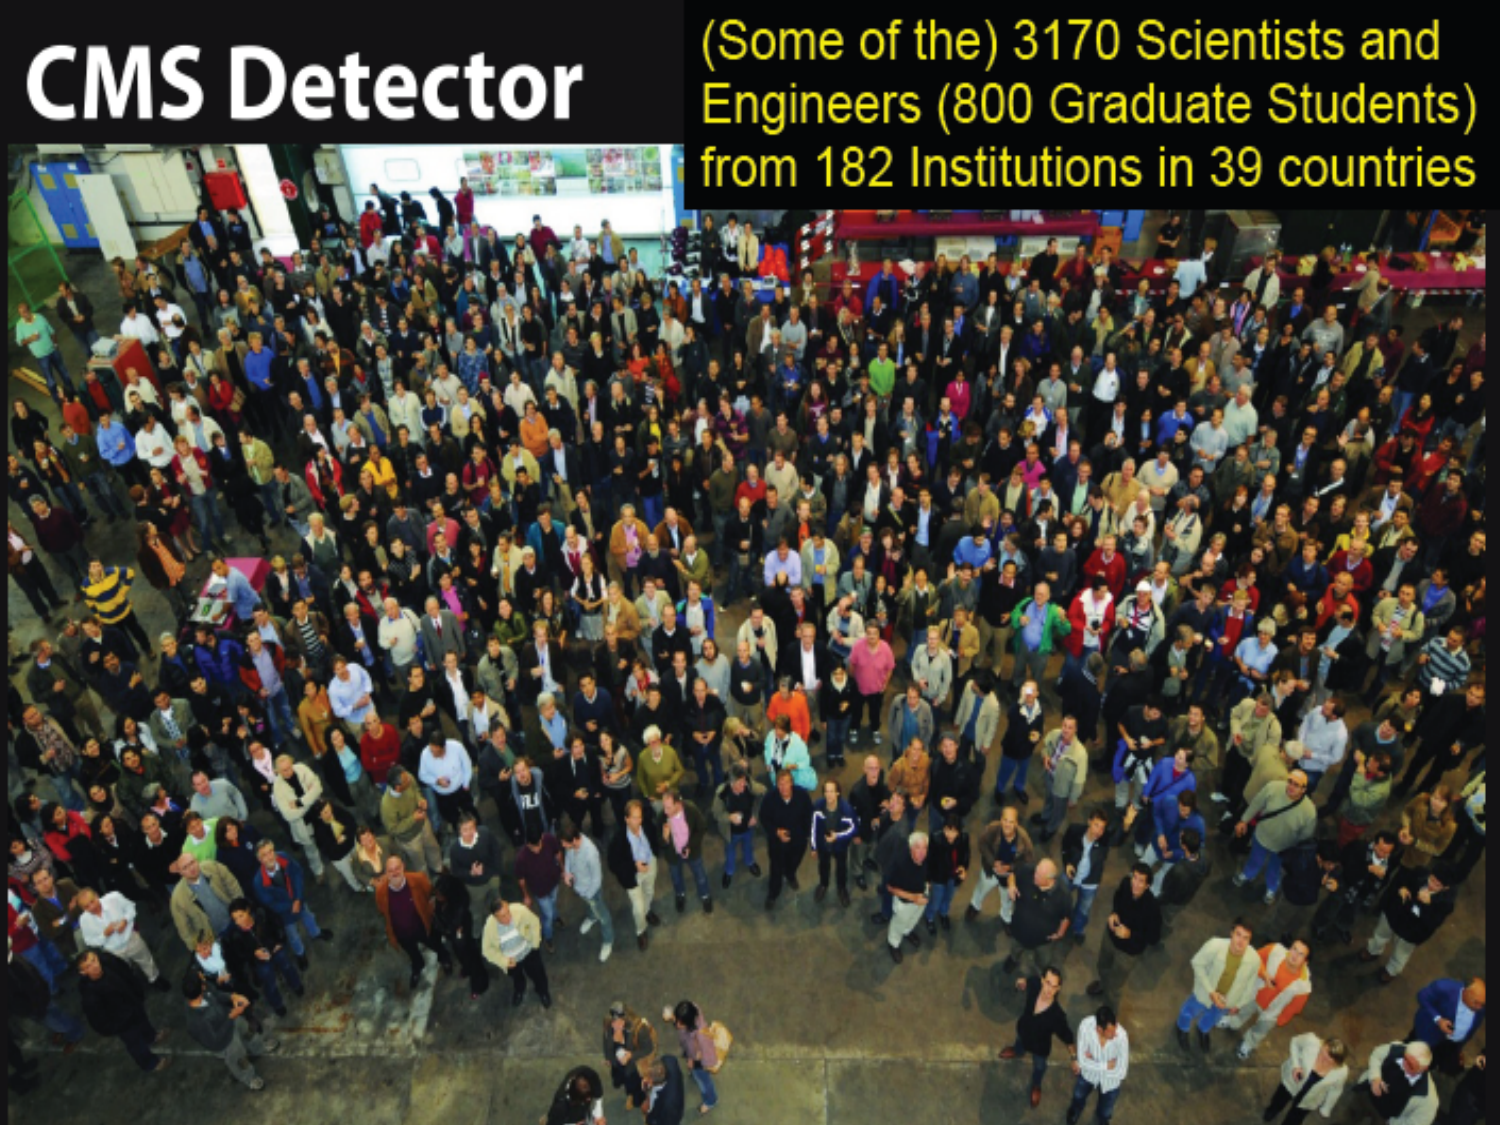

# I detectors: grandi Collaborazioni internazionali
38